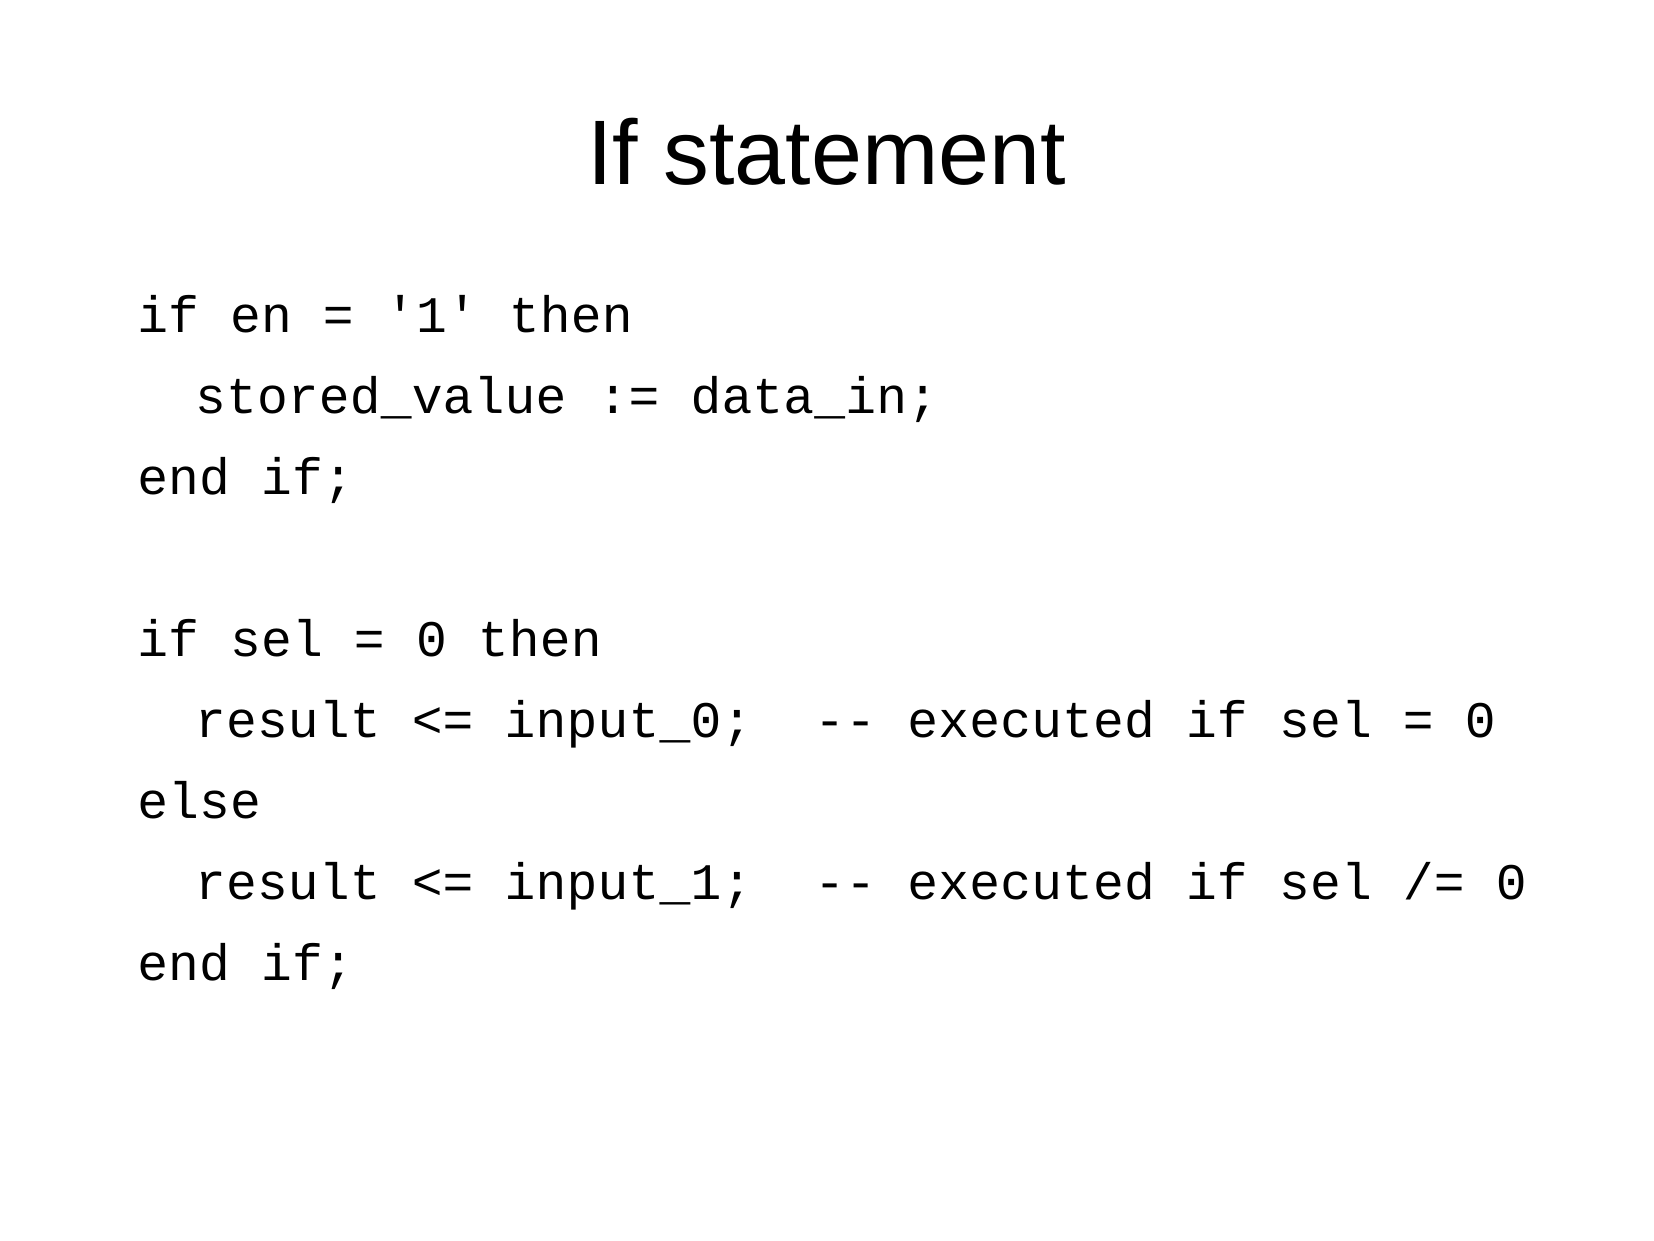

# If statement
if en = '1' then
	stored_value := data_in;
end if;
if sel = 0 then
	result <= input_0; -- executed if sel = 0
else
	result <= input_1; -- executed if sel /= 0
end if;